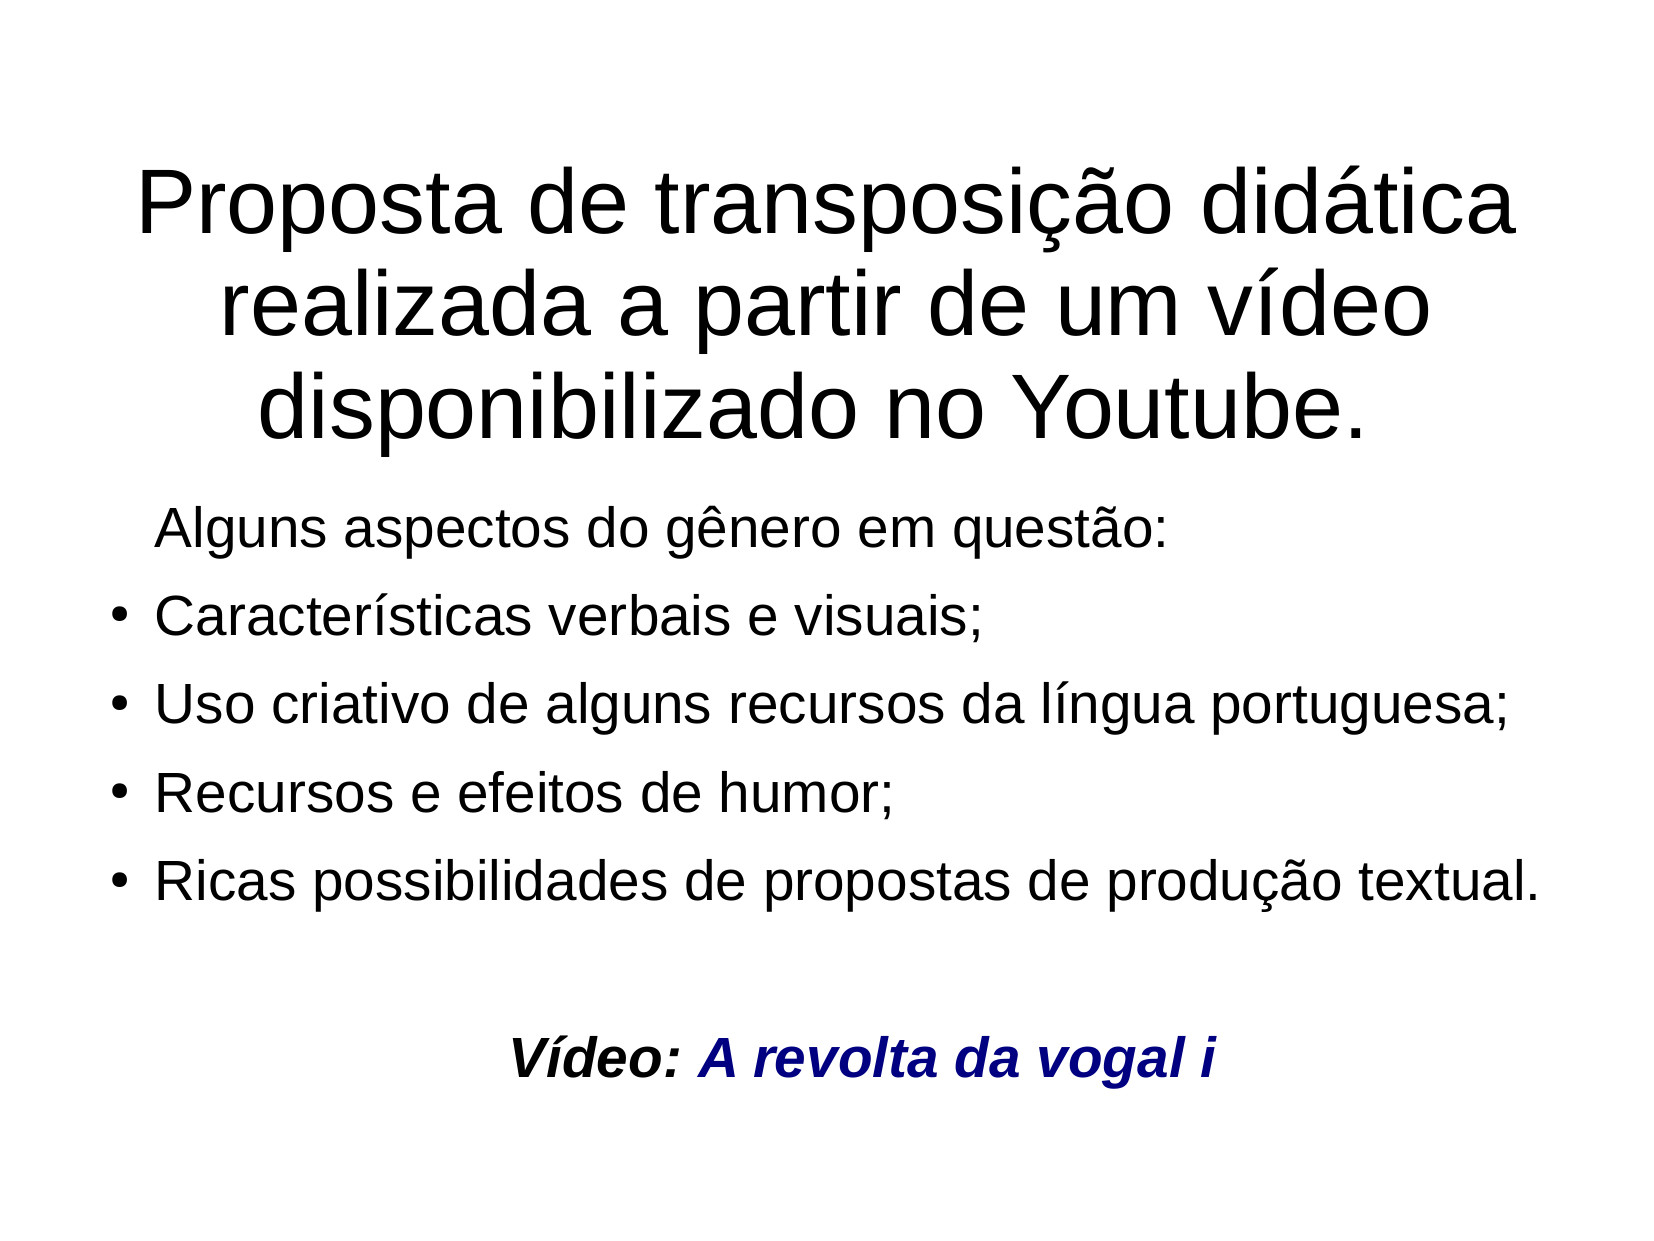

# Proposta de transposição didática realizada a partir de um vídeo disponibilizado no Youtube.
Alguns aspectos do gênero em questão:
Características verbais e visuais;
Uso criativo de alguns recursos da língua portuguesa;
Recursos e efeitos de humor;
Ricas possibilidades de propostas de produção textual.
Vídeo: A revolta da vogal i